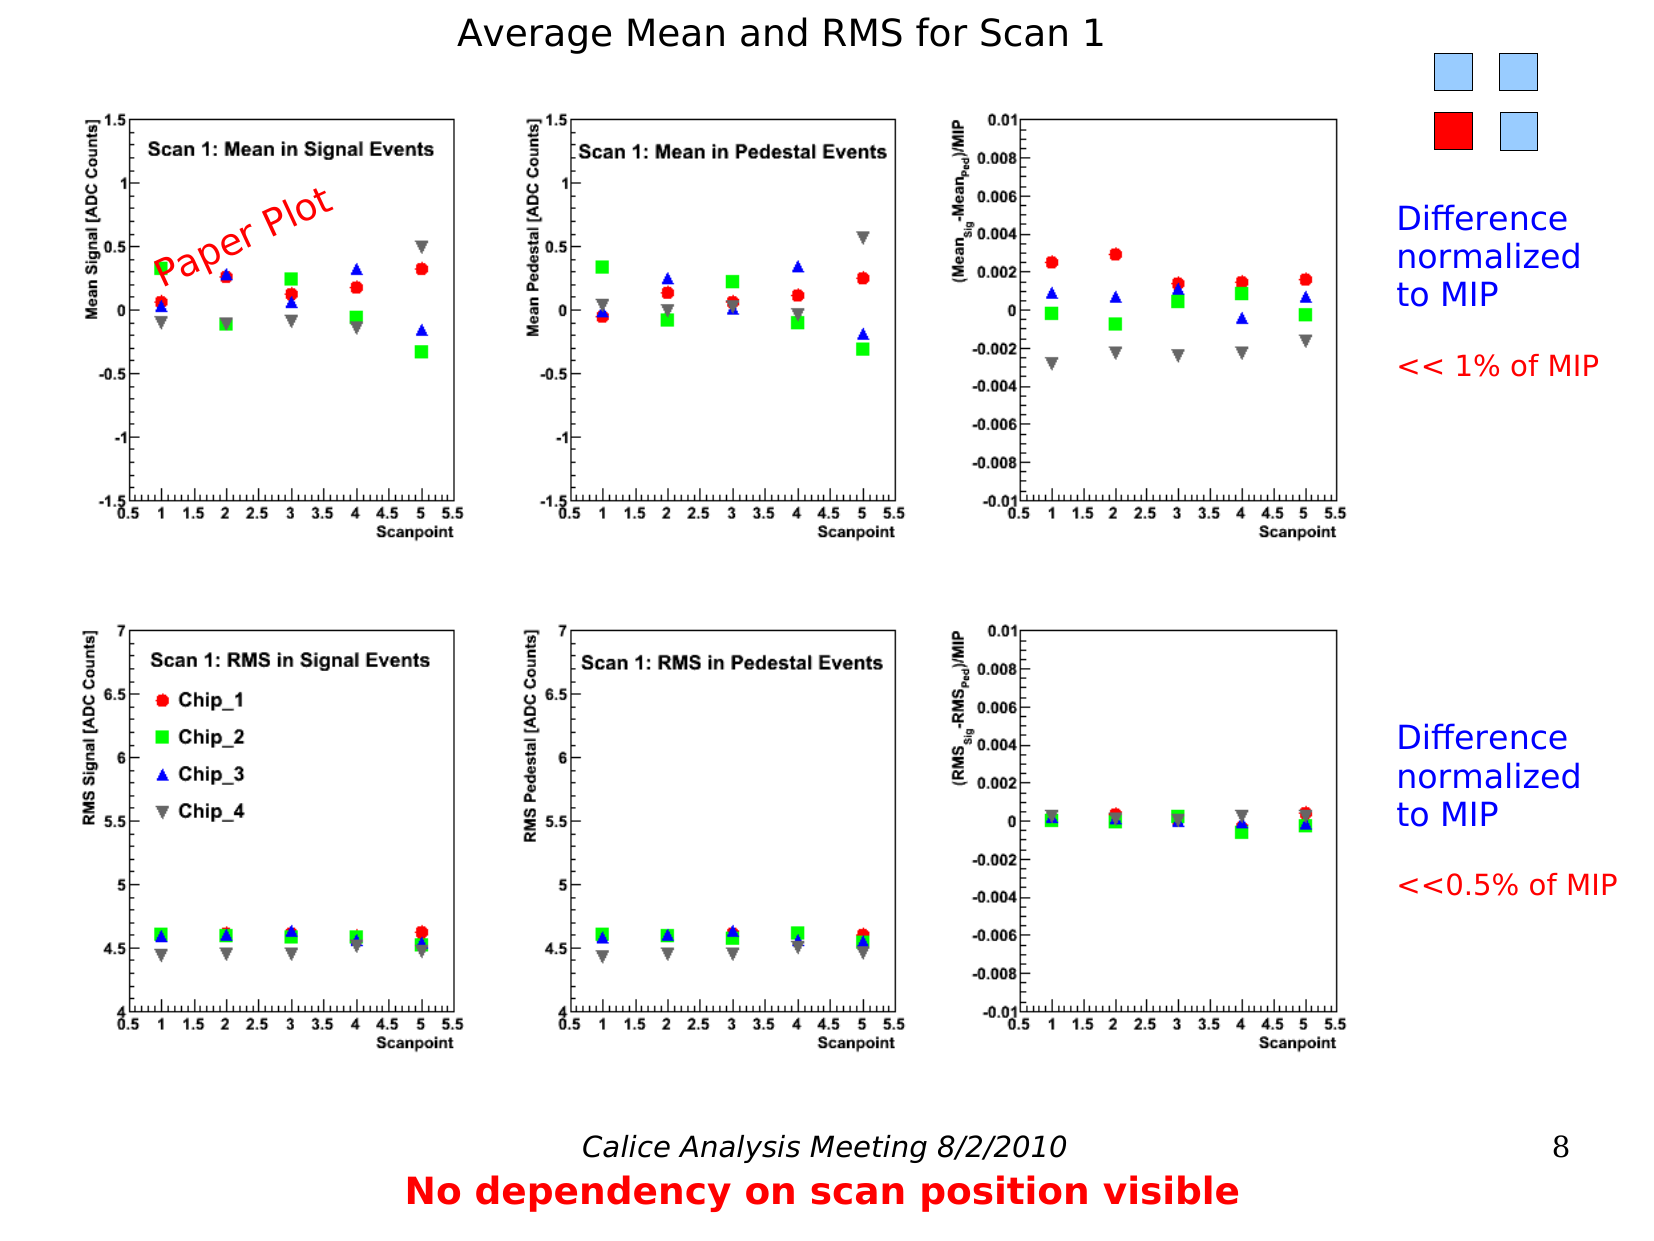

Average Mean and RMS for Scan 1
Difference
normalized
to MIP
<< 1% of MIP
Paper Plot
Difference
normalized
to MIP
<<0.5% of MIP
8
No dependency on scan position visible